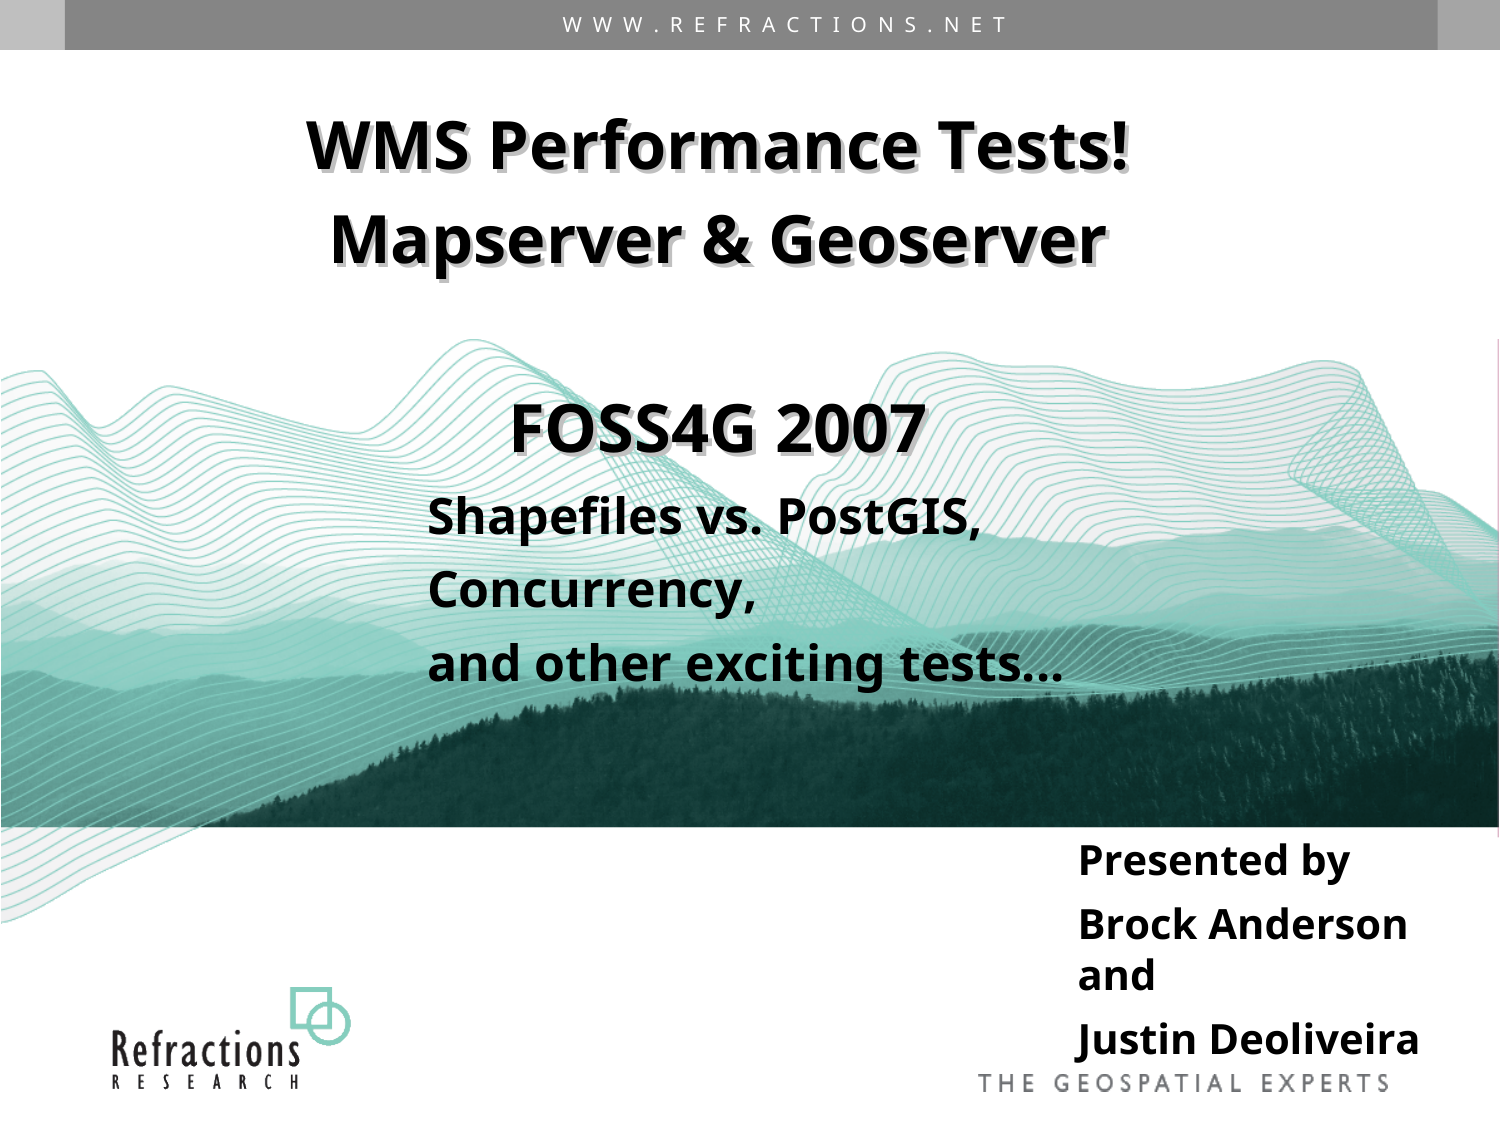

WMS Performance Tests!
Mapserver & Geoserver
FOSS4G 2007
Shapefiles vs. PostGIS,
Concurrency,
and other exciting tests...
Presented by
Brock Anderson and
Justin Deoliveira